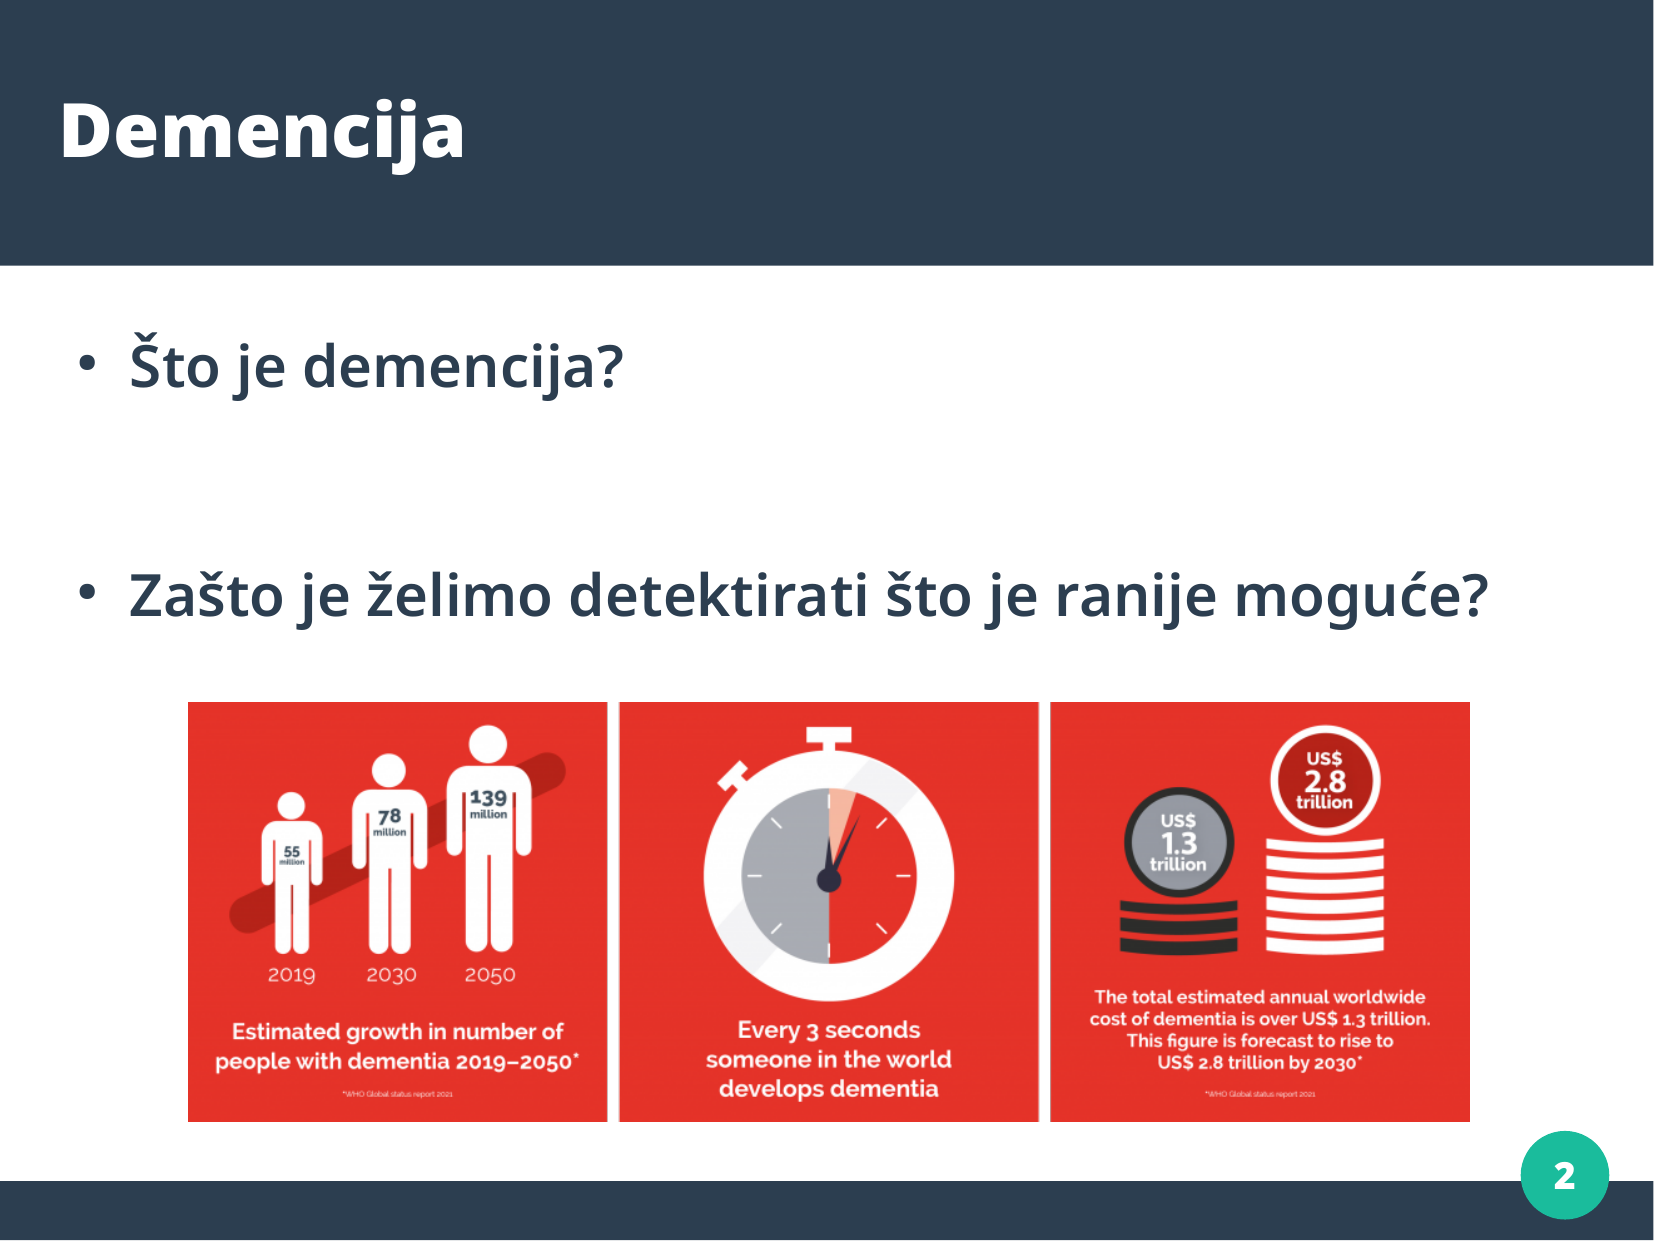

# Demencija
Što je demencija?
Zašto je želimo detektirati što je ranije moguće?
2